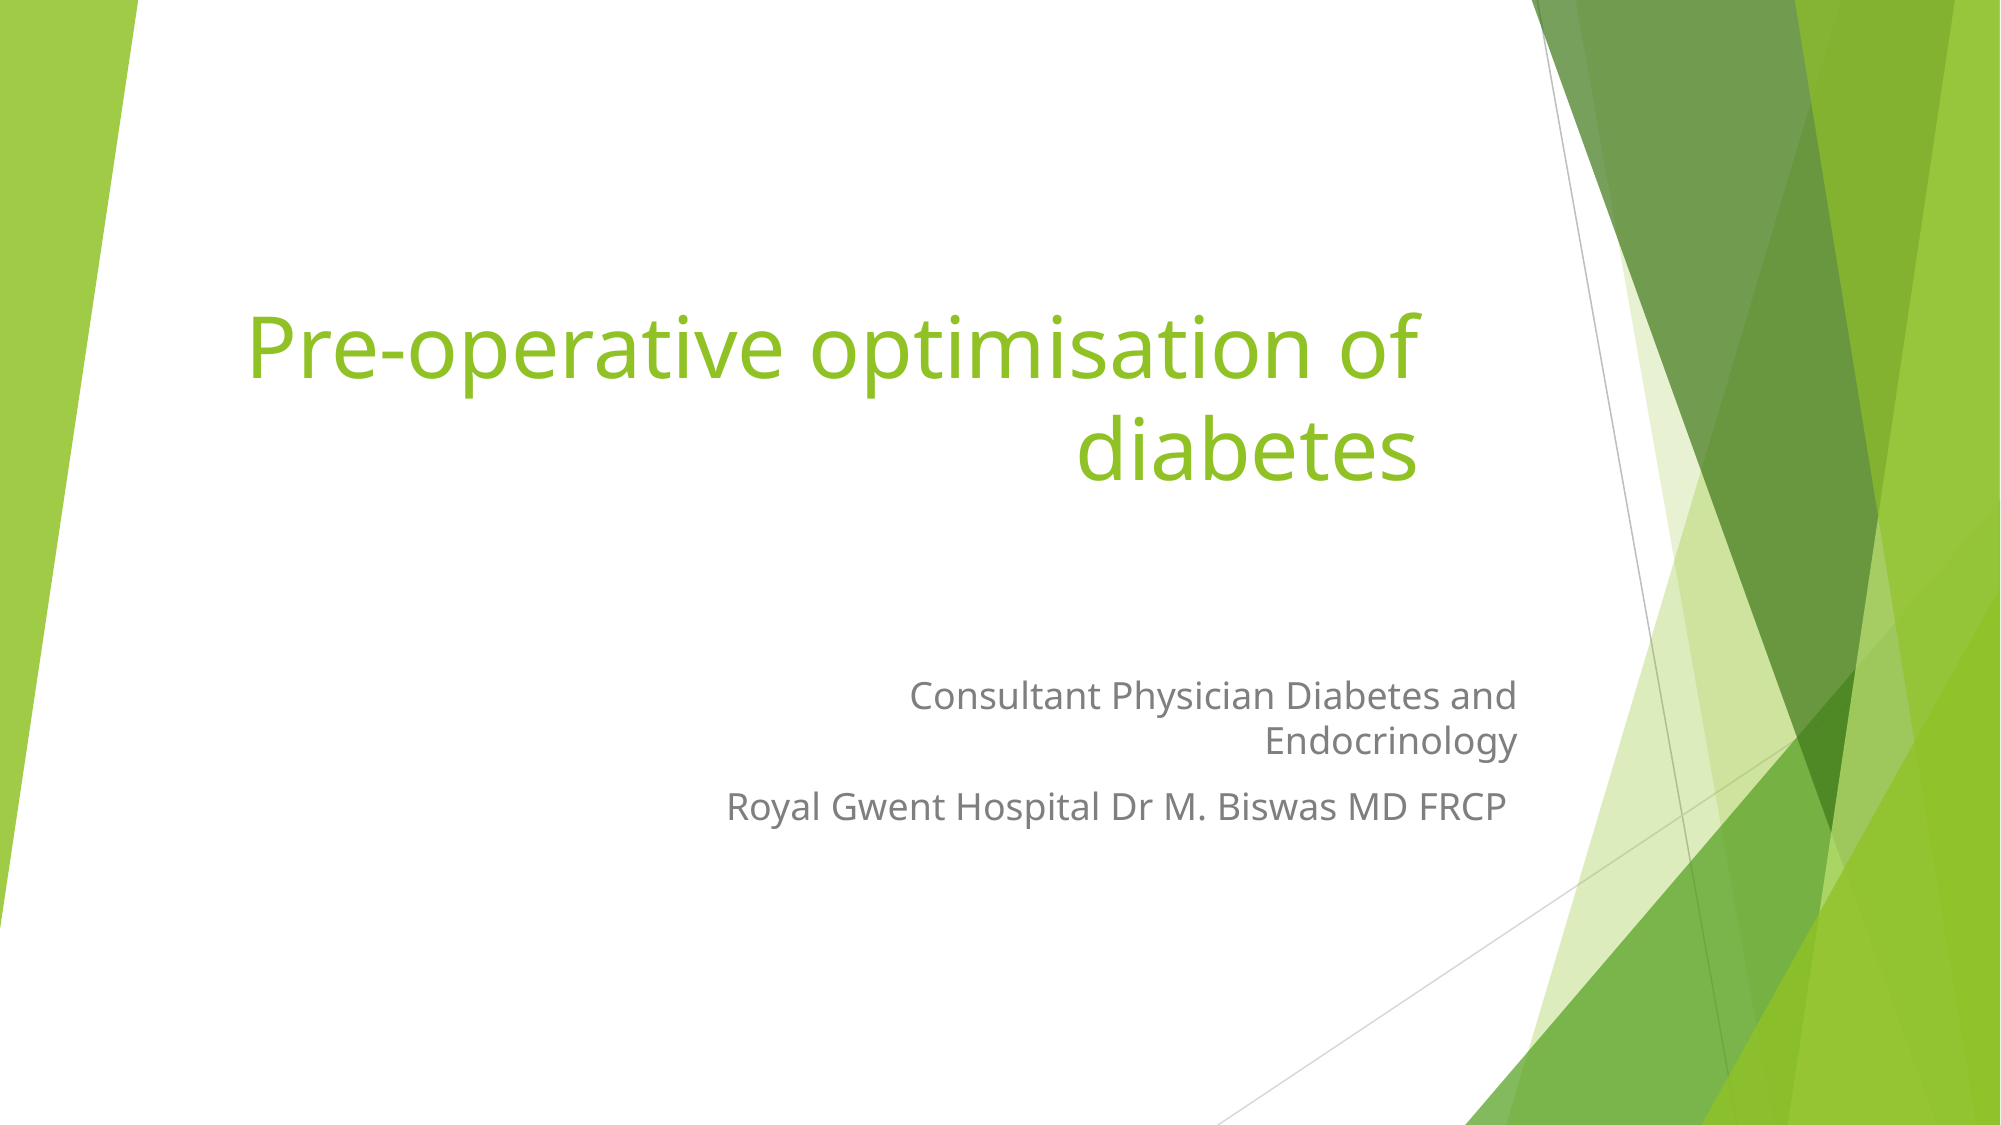

# Pre-operative optimisation of diabetes
Consultant Physician Diabetes and Endocrinology
Royal Gwent Hospital Dr M. Biswas MD FRCP